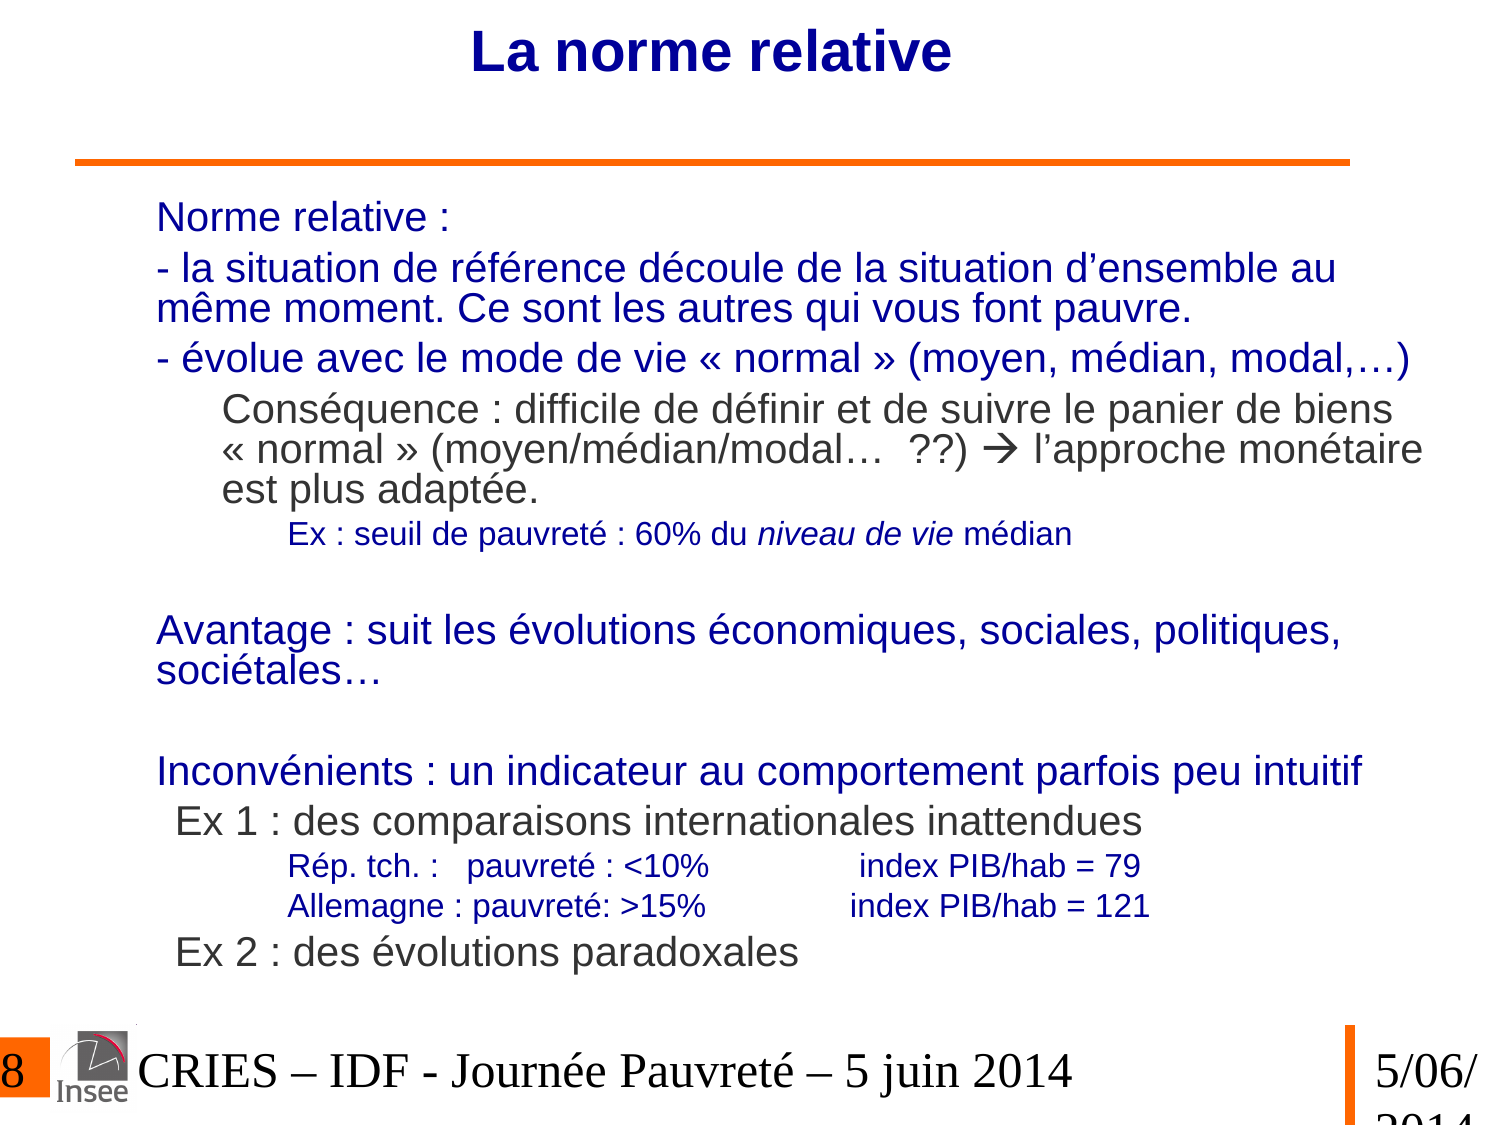

# La norme relative
Norme relative :
- la situation de référence découle de la situation d’ensemble au même moment. Ce sont les autres qui vous font pauvre.
- évolue avec le mode de vie « normal » (moyen, médian, modal,…)
Conséquence : difficile de définir et de suivre le panier de biens « normal » (moyen/médian/modal… ??)  l’approche monétaire est plus adaptée.
Ex : seuil de pauvreté : 60% du niveau de vie médian
Avantage : suit les évolutions économiques, sociales, politiques, sociétales…
Inconvénients : un indicateur au comportement parfois peu intuitif
Ex 1 : des comparaisons internationales inattendues
	Rép. tch. : pauvreté : <10% 	 index PIB/hab = 79
	Allemagne : pauvreté: >15% 	index PIB/hab = 121
Ex 2 : des évolutions paradoxales
8
Titre du diaporama
Date